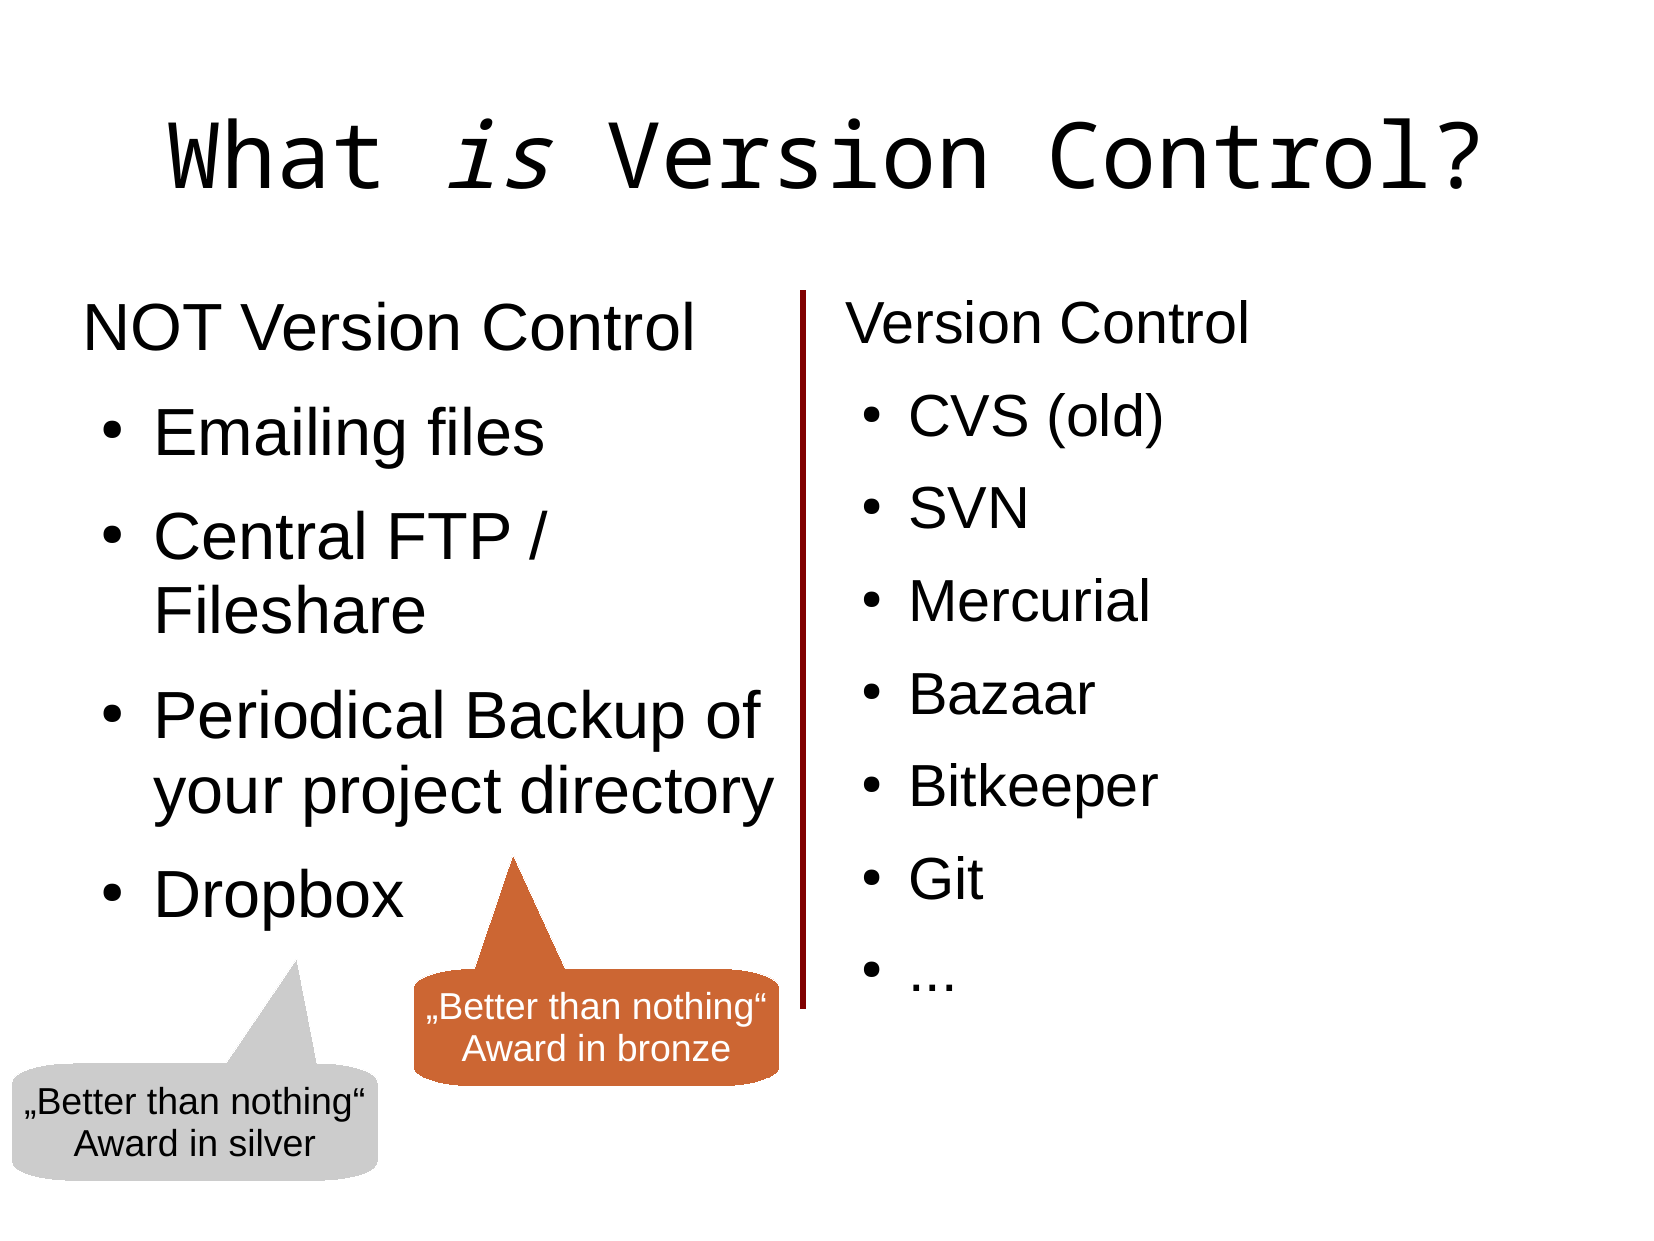

# What is Version Control?
NOT Version Control
Emailing files
Central FTP / Fileshare
Periodical Backup of your project directory
Dropbox
Version Control
CVS (old)
SVN
Mercurial
Bazaar
Bitkeeper
Git
...
„Better than nothing“
Award in bronze
„Better than nothing“
Award in silver